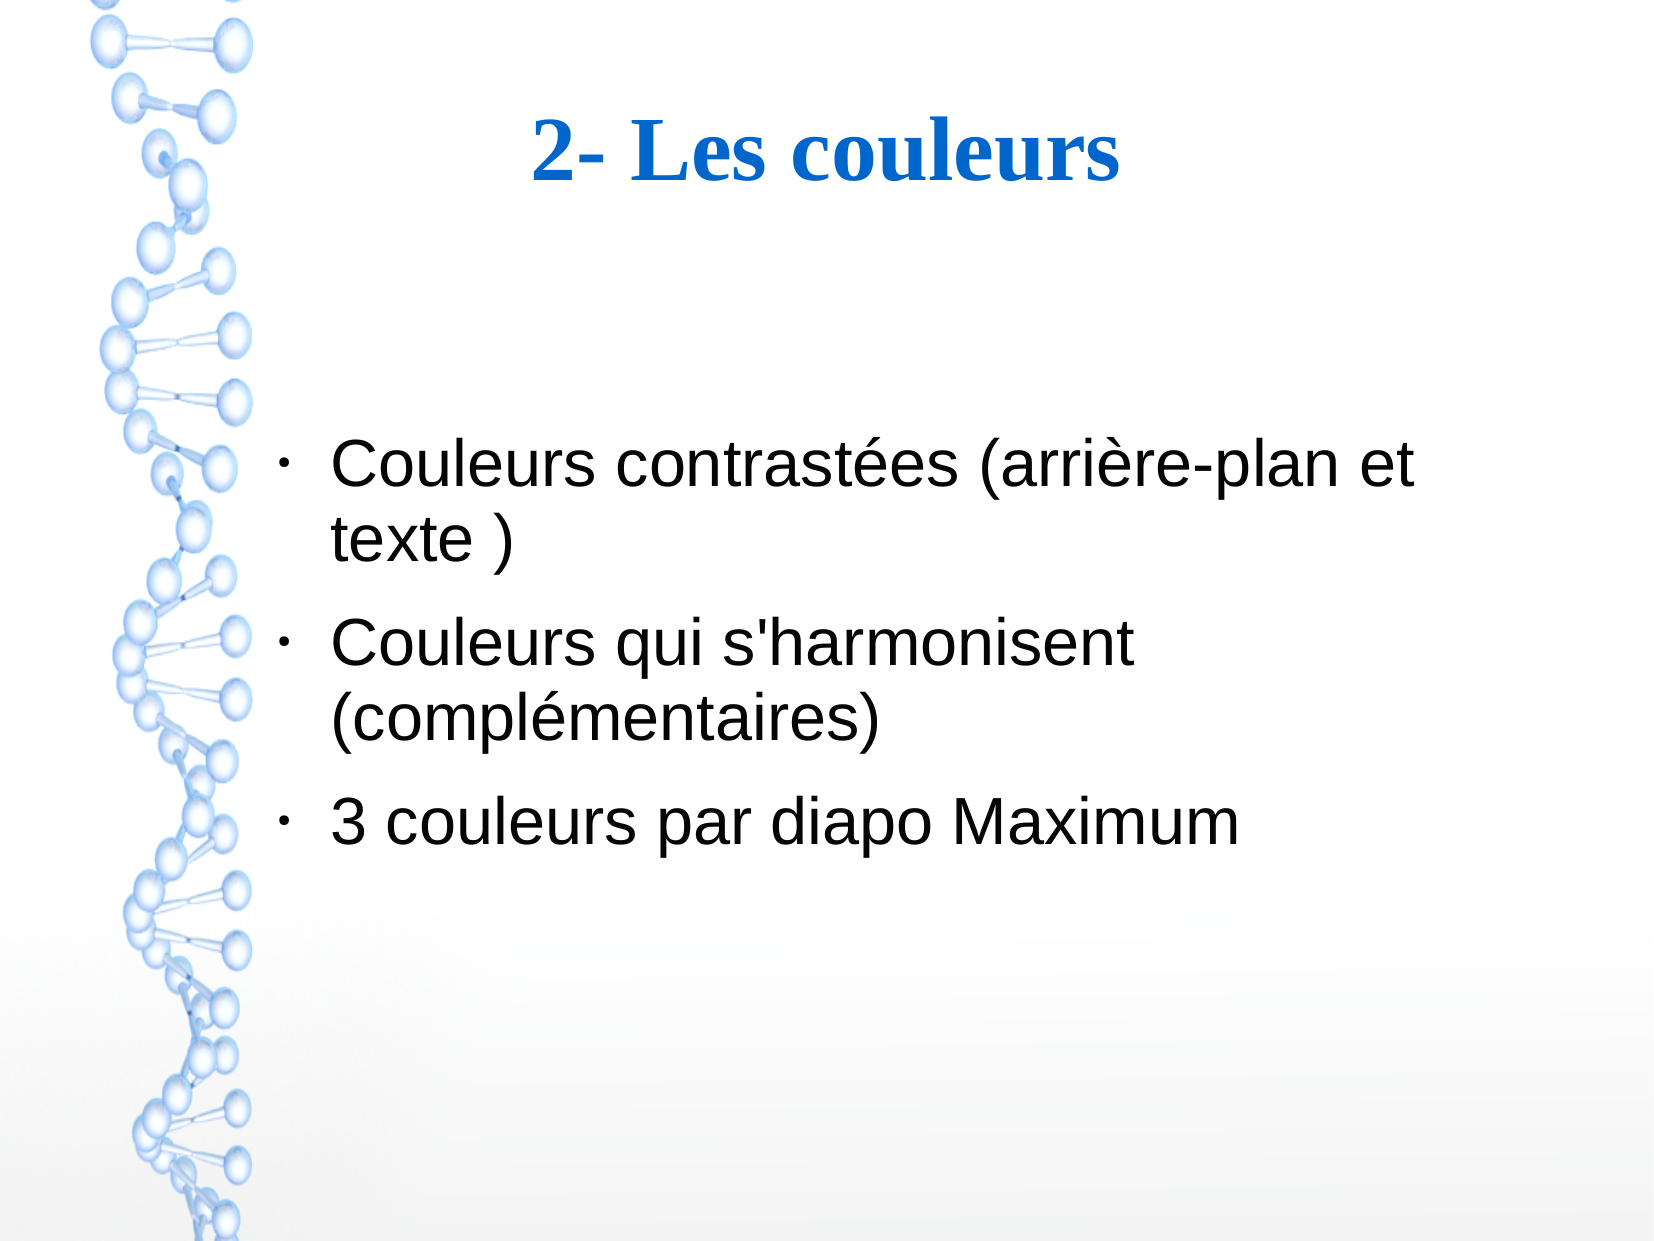

# 2- Les couleurs
Couleurs contrastées (arrière-plan et texte )
Couleurs qui s'harmonisent (complémentaires)
3 couleurs par diapo Maximum